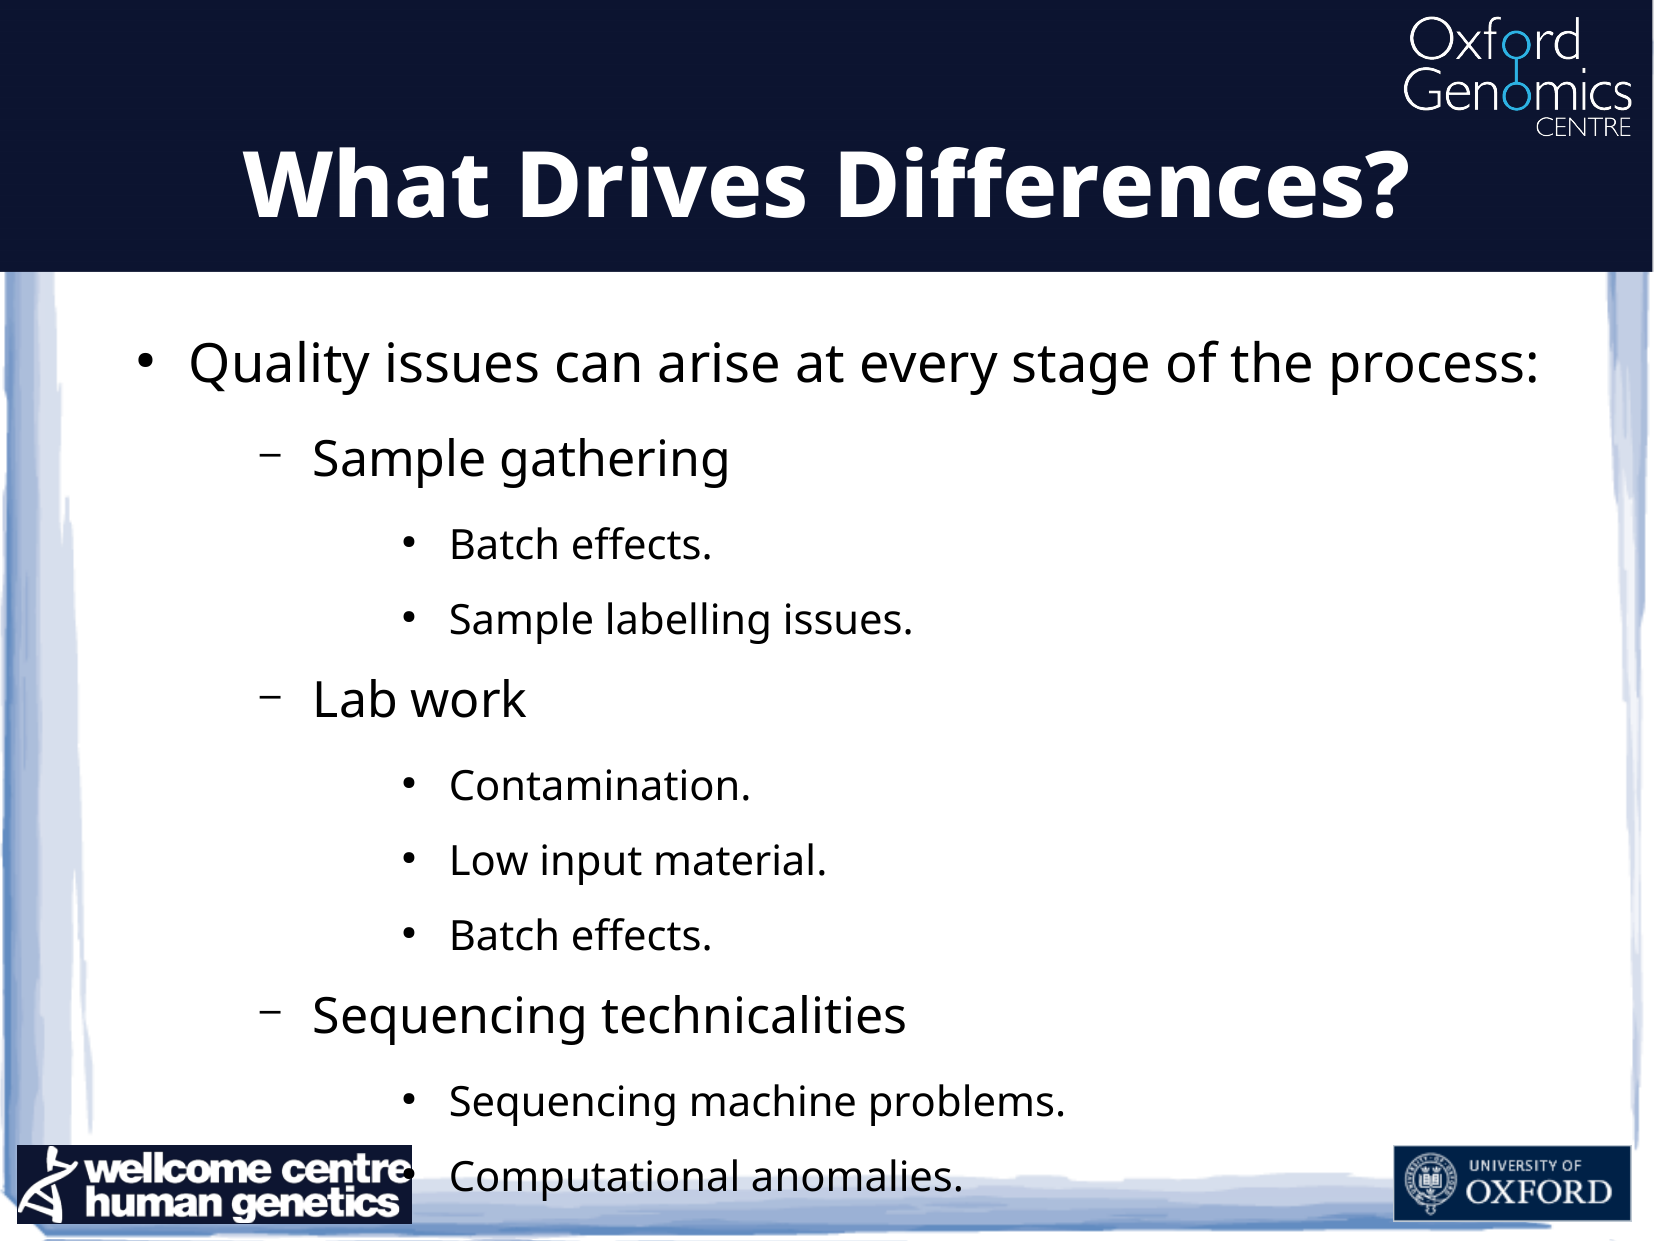

# What Drives Differences?
Quality issues can arise at every stage of the process:
Sample gathering
Batch effects.
Sample labelling issues.
Lab work
Contamination.
Low input material.
Batch effects.
Sequencing technicalities
Sequencing machine problems.
Computational anomalies.